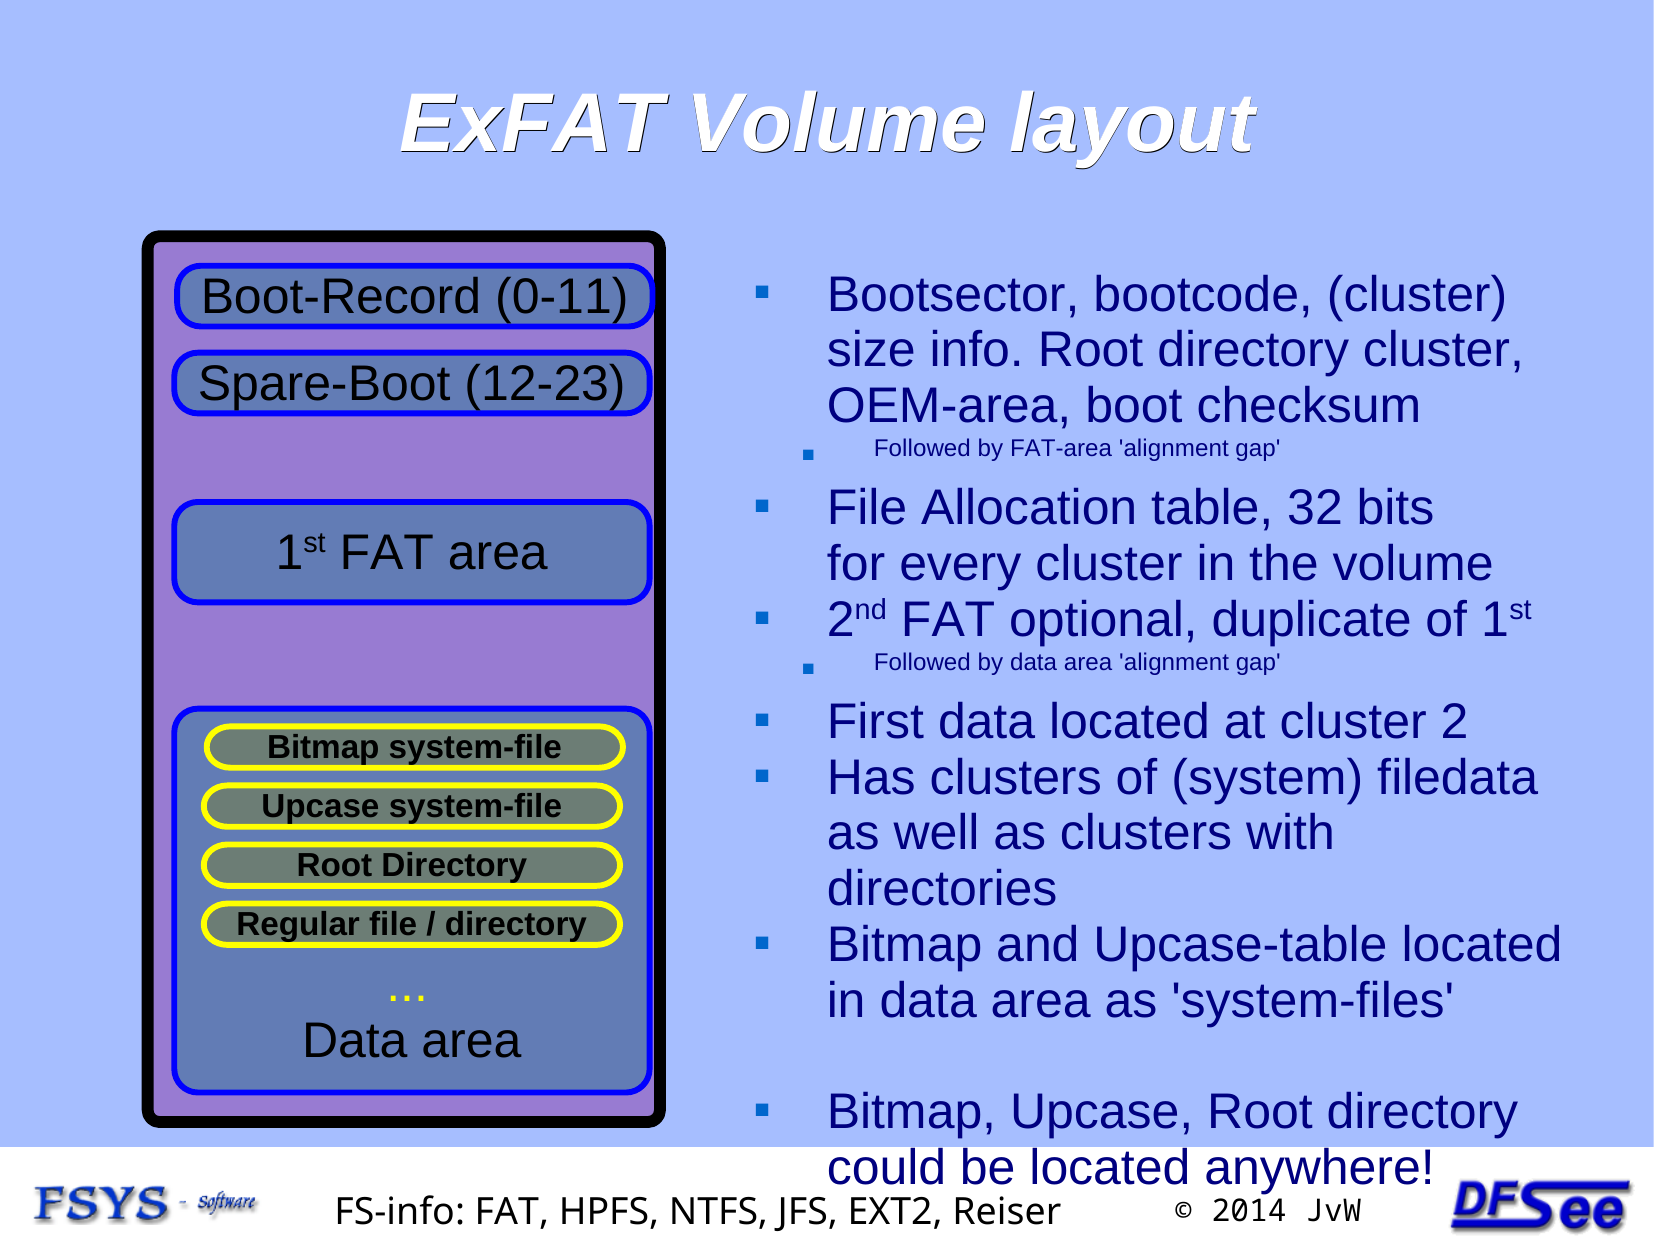

# ExFAT Volume layout
Boot-Record (0-11)
Bootsector, bootcode, (cluster) size info. Root directory cluster, OEM-area, boot checksum
Followed by FAT-area 'alignment gap'
File Allocation table, 32 bits
for every cluster in the volume
2nd FAT optional, duplicate of 1st
Followed by data area 'alignment gap'
First data located at cluster 2
Has clusters of (system) filedata as well as clusters with directories
Bitmap and Upcase-table located in data area as 'system-files'
Bitmap, Upcase, Root directory could be located anywhere!
Spare-Boot (12-23)
1st FAT area
 ...
Data area
Bitmap system-file
Upcase system-file
Root Directory
Regular file / directory